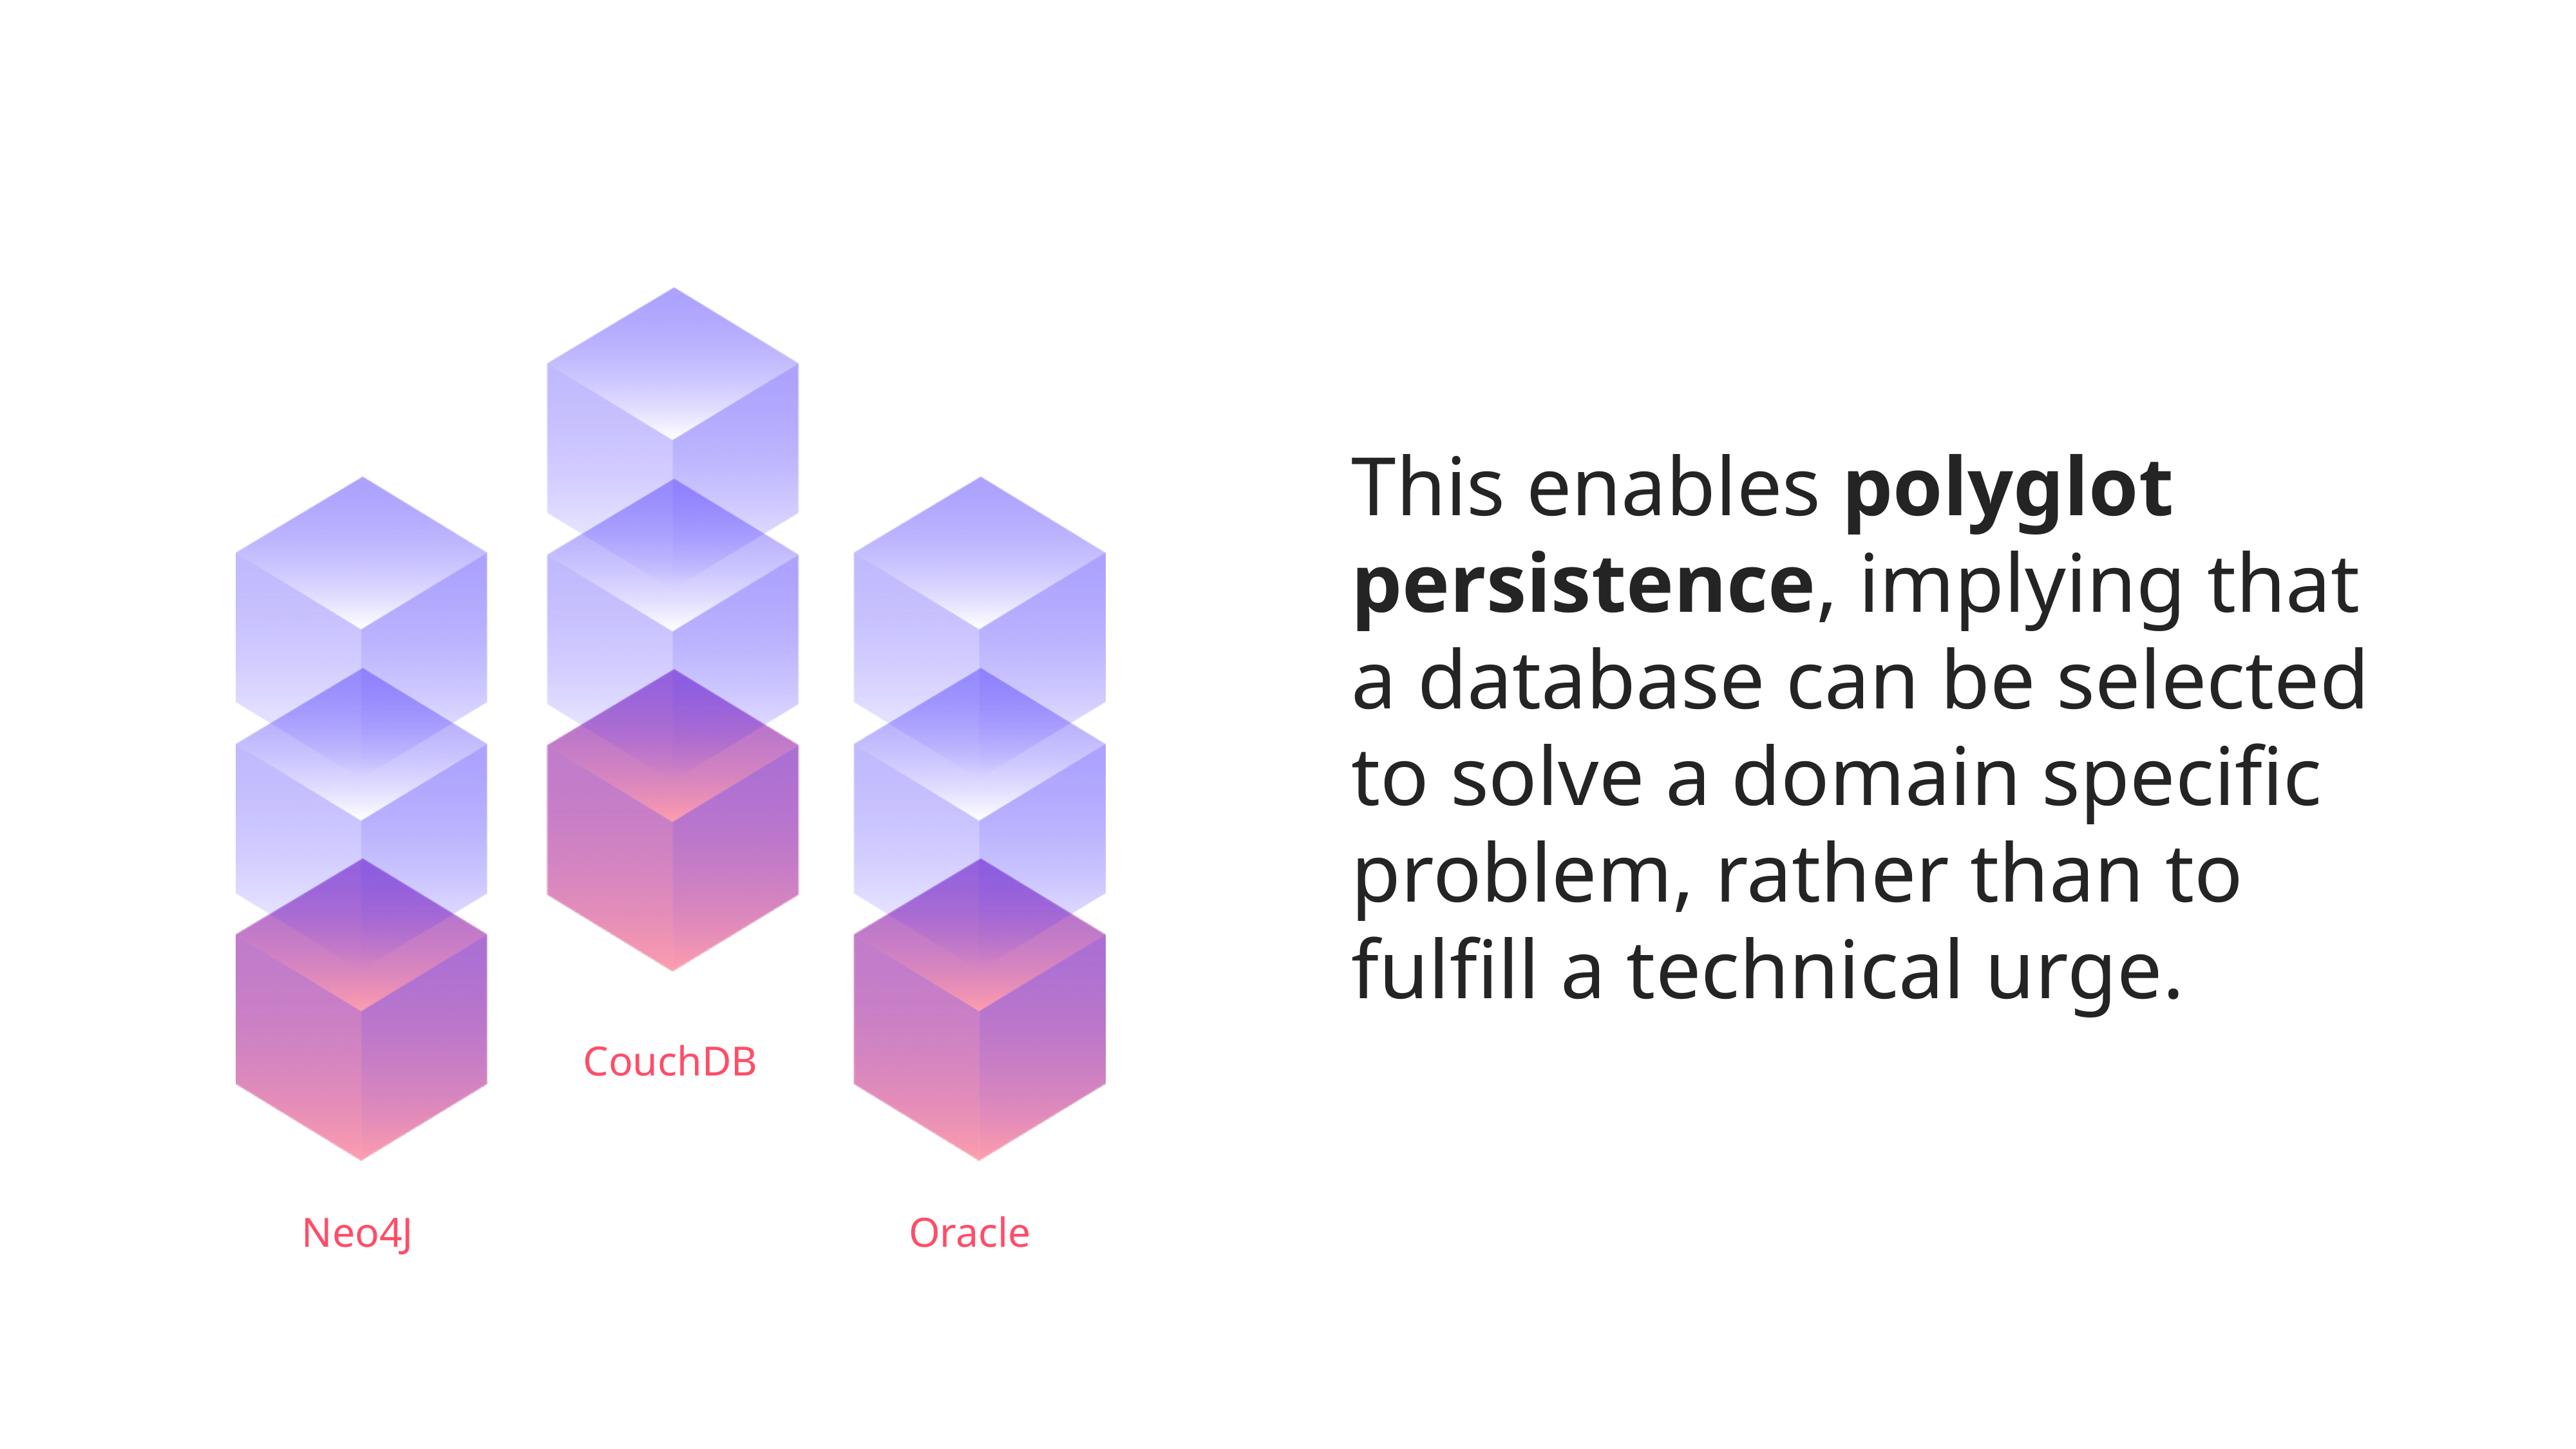

# This enables polyglot persistence, implying that a database can be selected to solve a domain specific problem, rather than to fulfill a technical urge.
CouchDB
Neo4J
Oracle